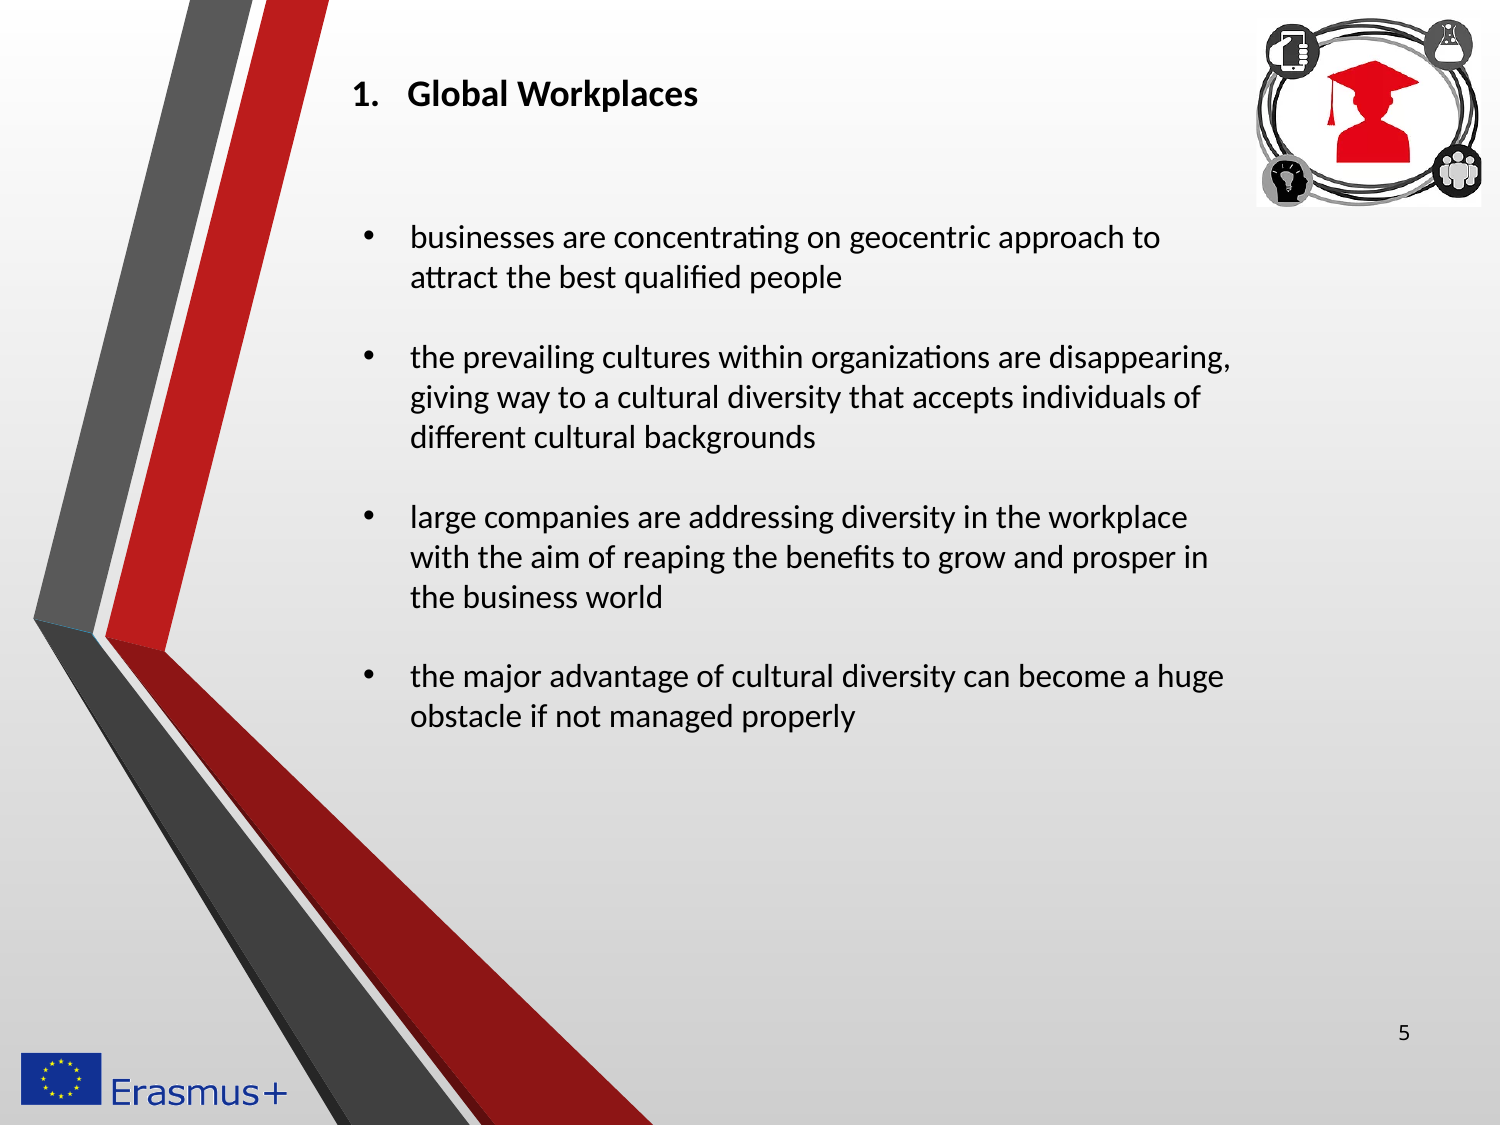

Global Workplaces
businesses are concentrating on geocentric approach to attract the best qualified people
the prevailing cultures within organizations are disappearing, giving way to a cultural diversity that accepts individuals of different cultural backgrounds
large companies are addressing diversity in the workplace with the aim of reaping the benefits to grow and prosper in the business world
the major advantage of cultural diversity can become a huge obstacle if not managed properly